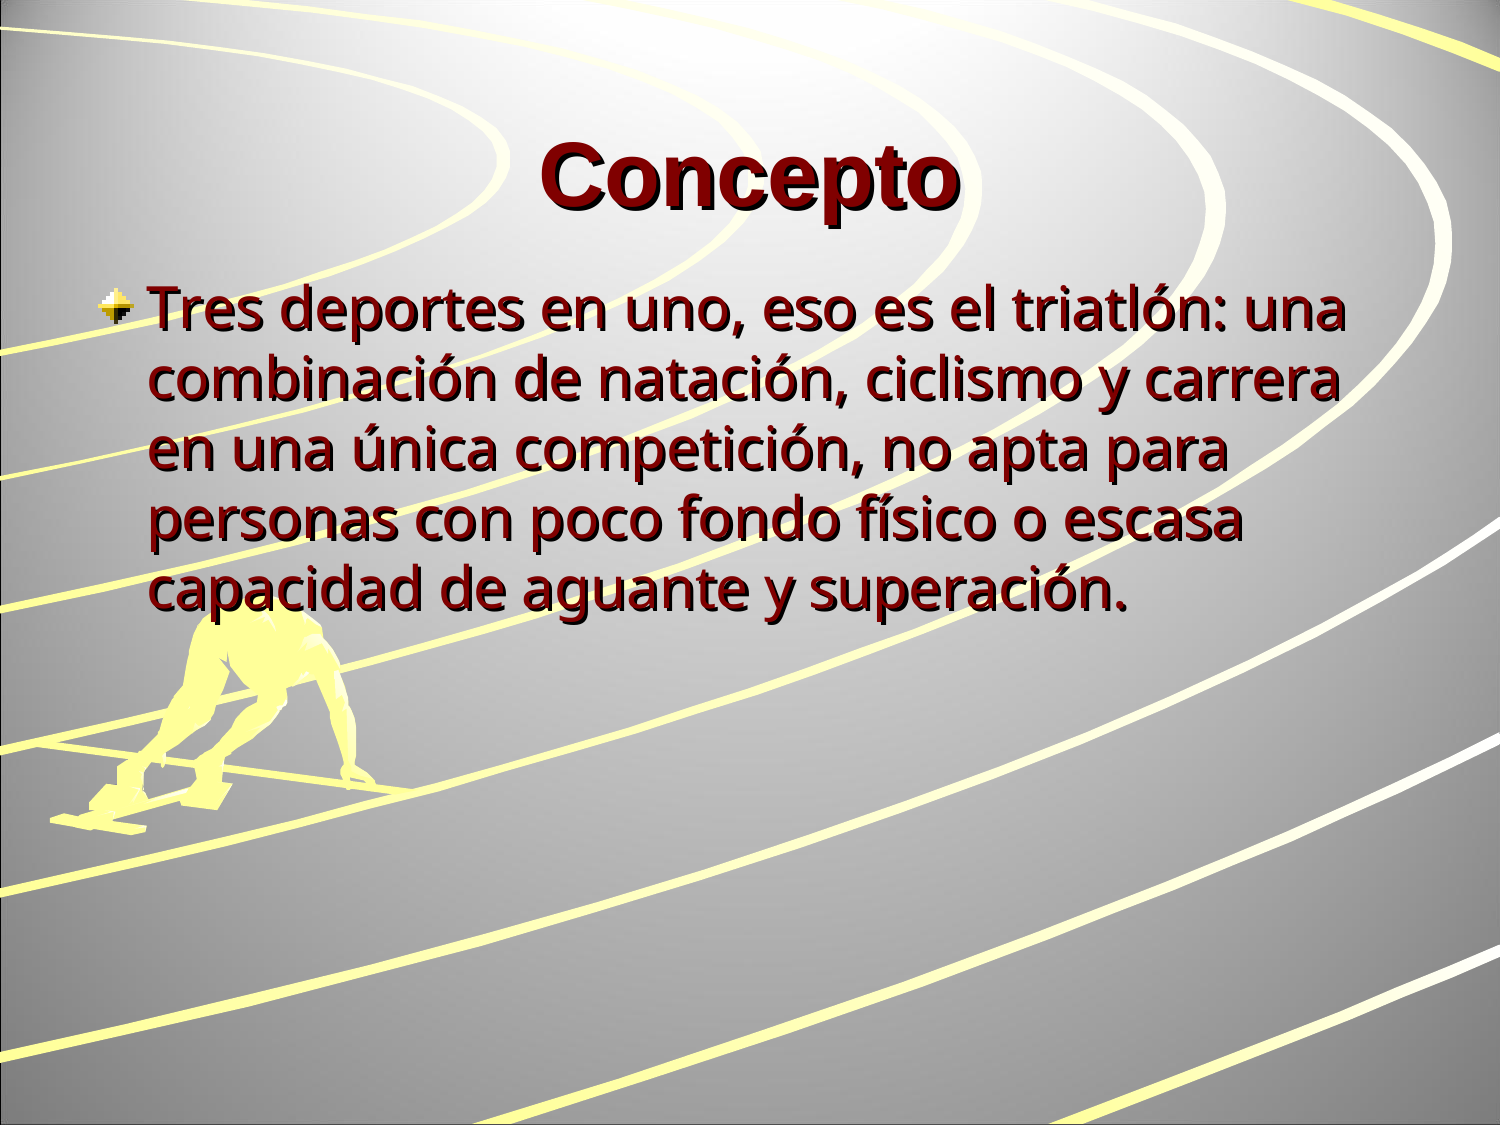

# Concepto
Tres deportes en uno, eso es el triatlón: una combinación de natación, ciclismo y carrera en una única competición, no apta para personas con poco fondo físico o escasa capacidad de aguante y superación.